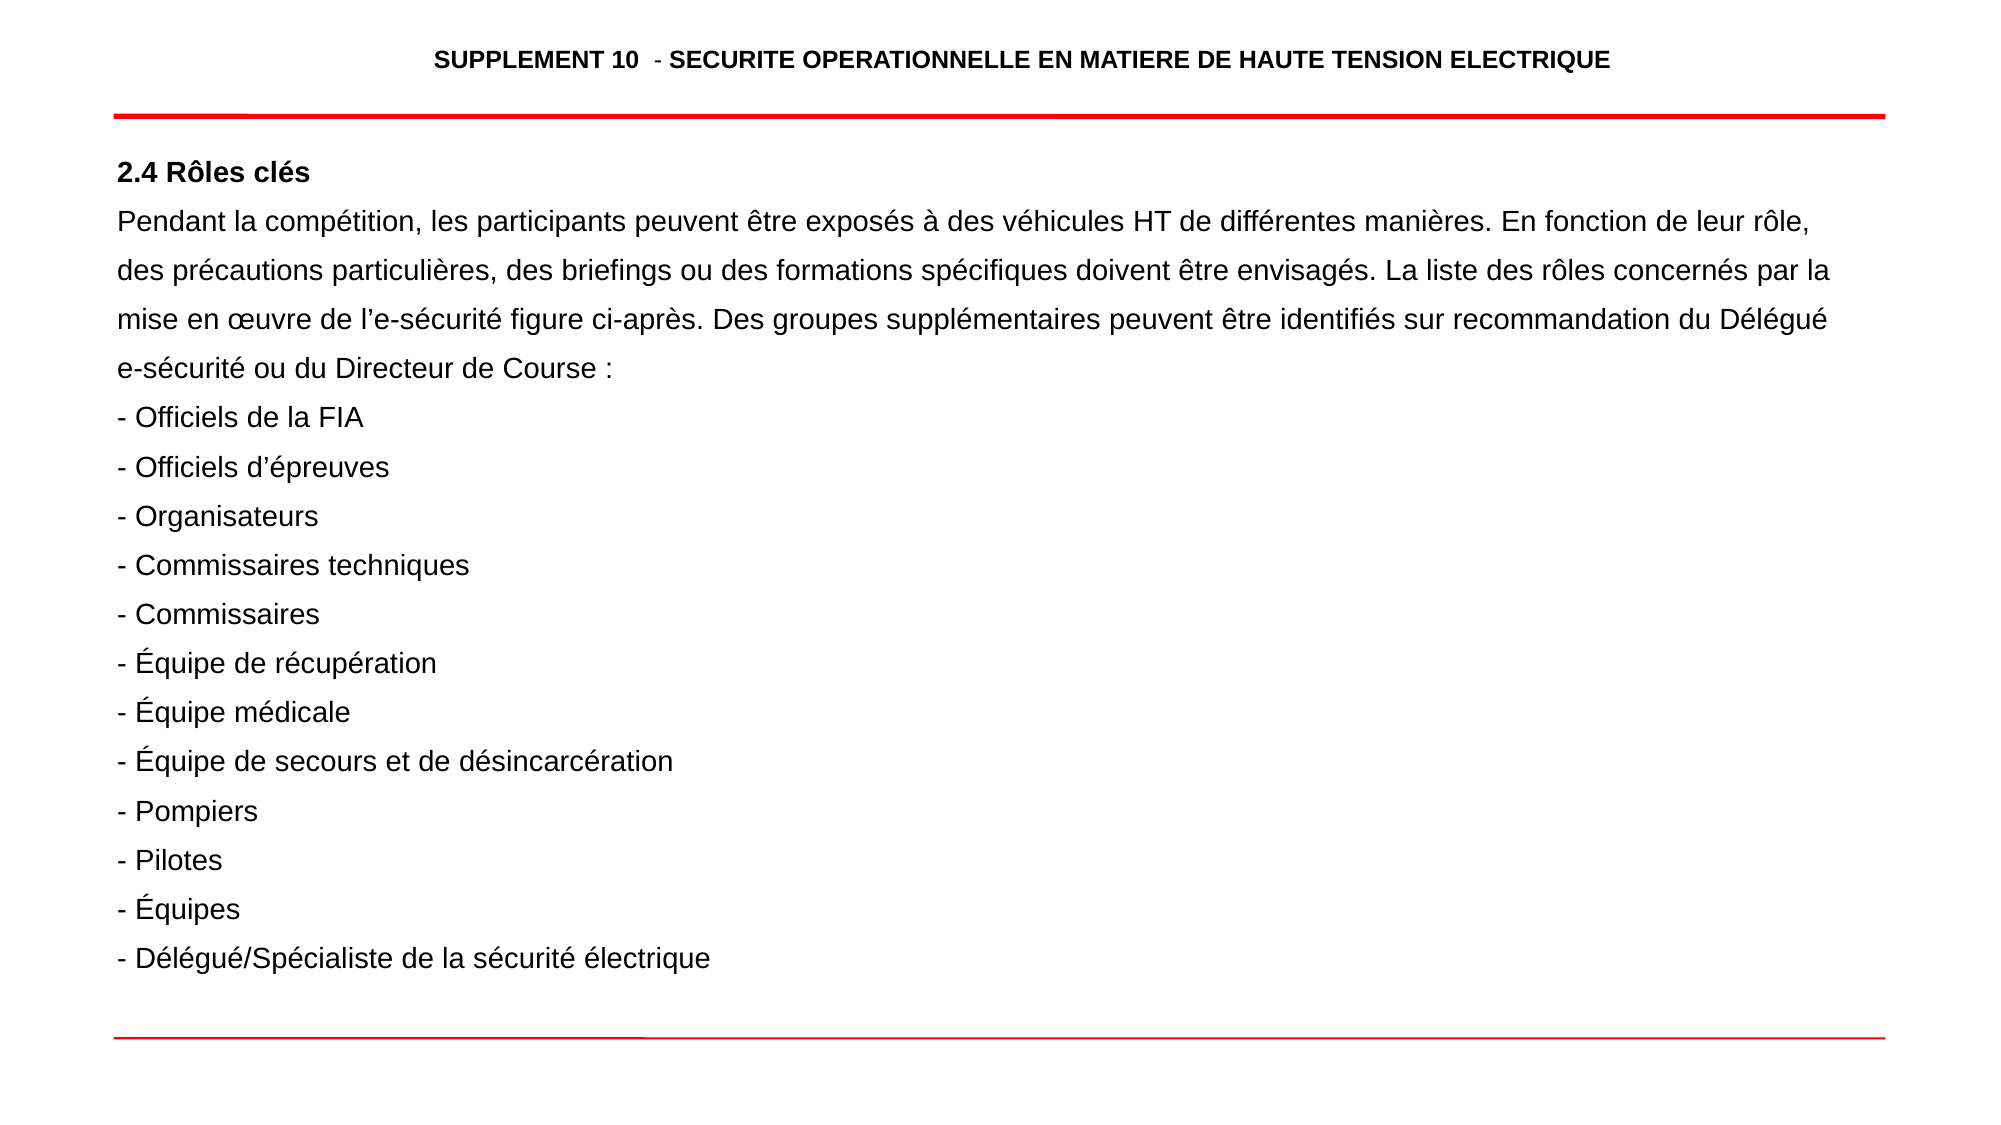

SUPPLEMENT 10 - SECURITE OPERATIONNELLE EN MATIERE DE HAUTE TENSION ELECTRIQUE
2.4 Rôles clés
Pendant la compétition, les participants peuvent être exposés à des véhicules HT de différentes manières. En fonction de leur rôle, des précautions particulières, des briefings ou des formations spécifiques doivent être envisagés. La liste des rôles concernés par la mise en œuvre de l’e-sécurité figure ci-après. Des groupes supplémentaires peuvent être identifiés sur recommandation du Délégué e-sécurité ou du Directeur de Course :
- Officiels de la FIA
- Officiels d’épreuves
- Organisateurs
- Commissaires techniques
- Commissaires
- Équipe de récupération
- Équipe médicale
- Équipe de secours et de désincarcération
- Pompiers
- Pilotes
- Équipes
- Délégué/Spécialiste de la sécurité électrique